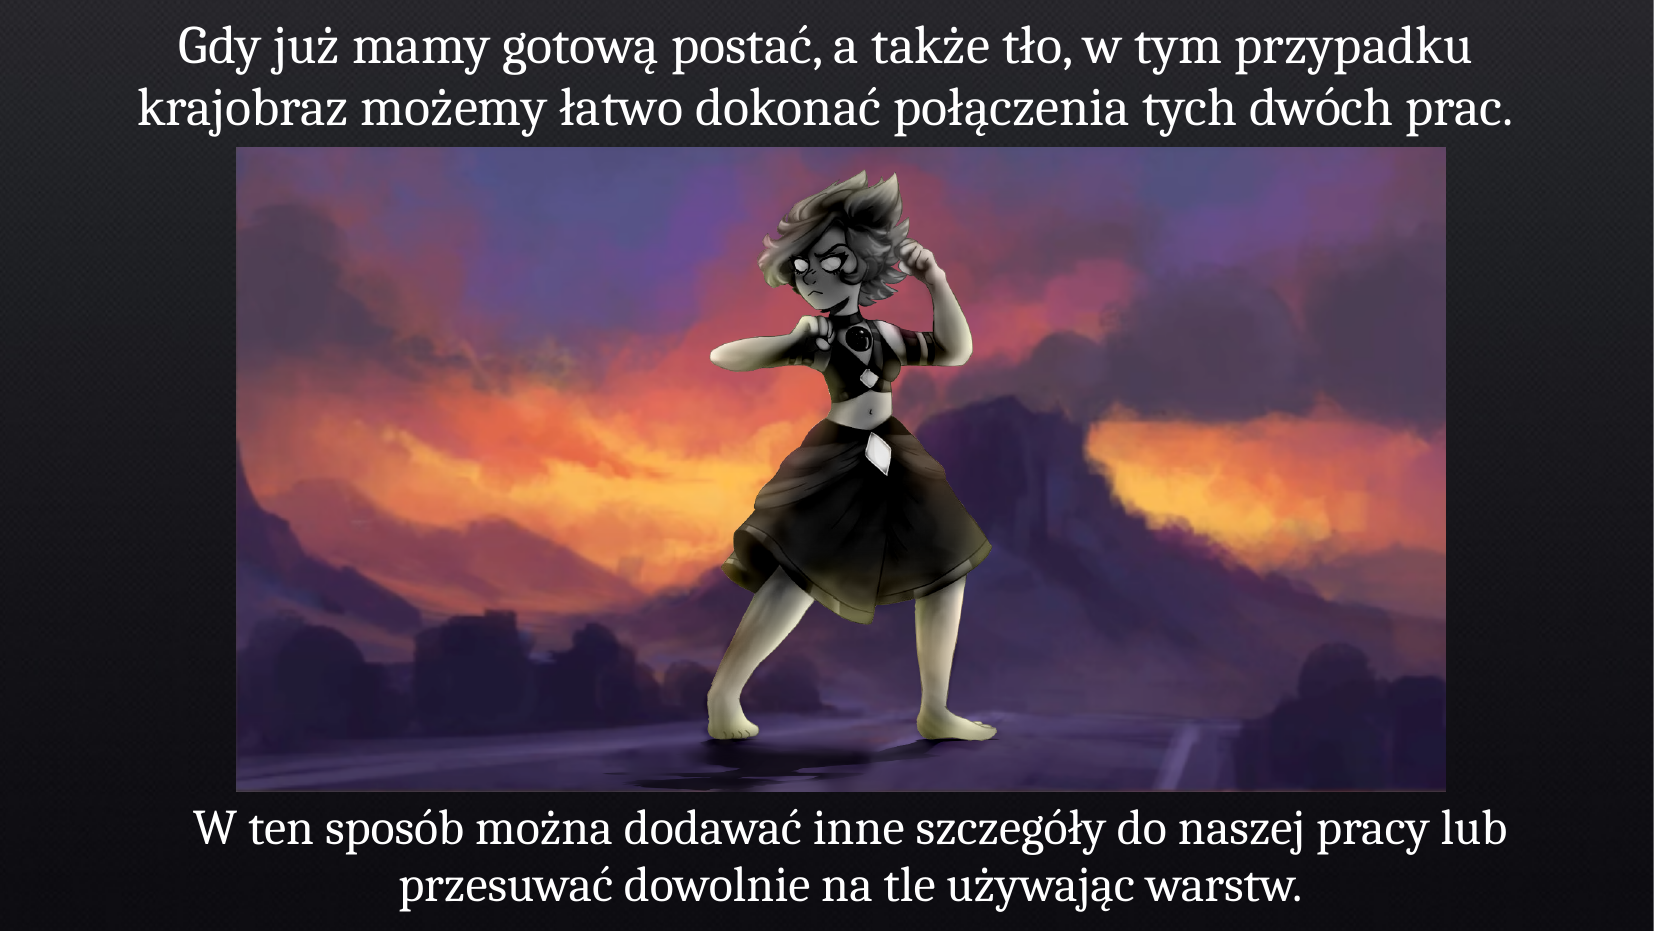

# Gdy już mamy gotową postać, a także tło, w tym przypadku krajobraz możemy łatwo dokonać połączenia tych dwóch prac.
W ten sposób można dodawać inne szczegóły do naszej pracy lub przesuwać dowolnie na tle używając warstw.